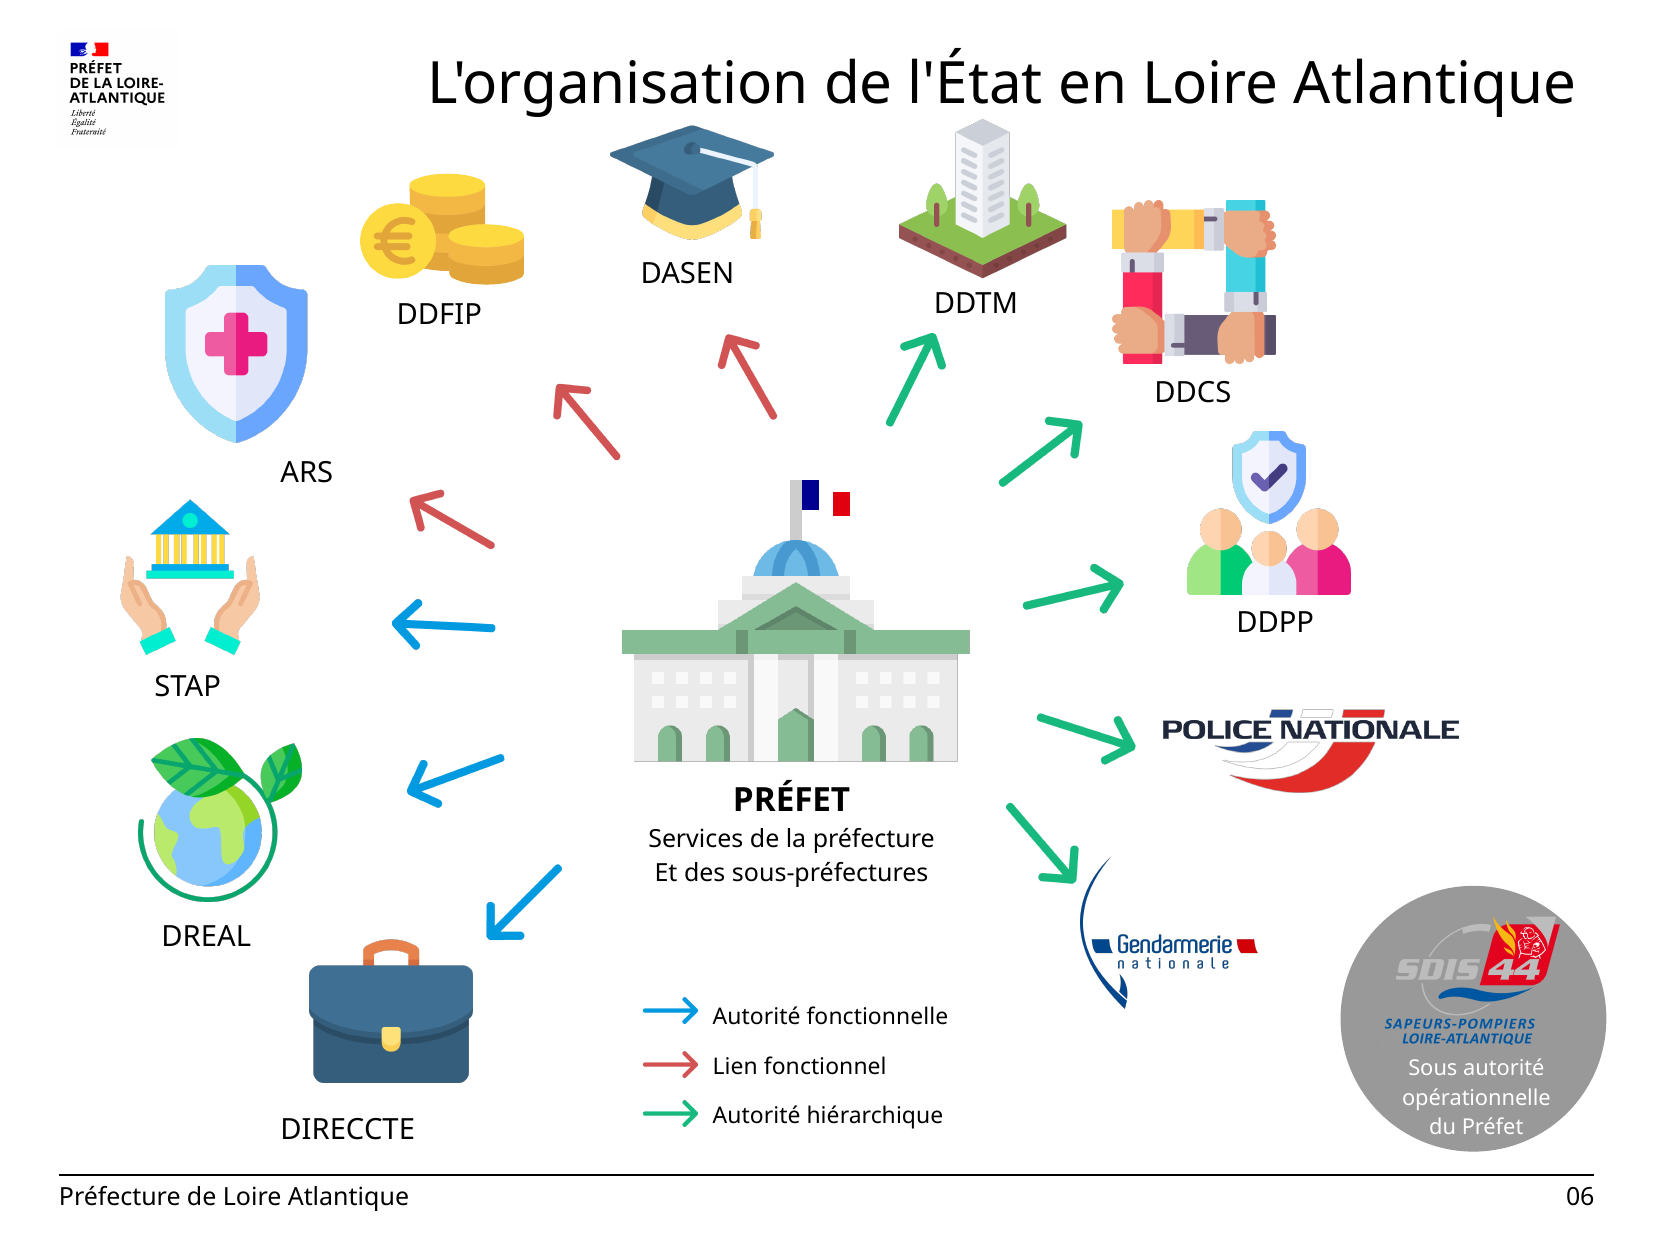

# L'organisation de l'État en Loire Atlantique
DASEN
DDTM
DDFIP
DDCS
ARS
DDPP
STAP
PRÉFET
Services de la préfecture
Et des sous-préfectures
DREAL
Autorité fonctionnelle
Lien fonctionnel
Sous autorité opérationnelle
du Préfet
Autorité hiérarchique
DIRECCTE
06
Préfecture de Loire Atlantique